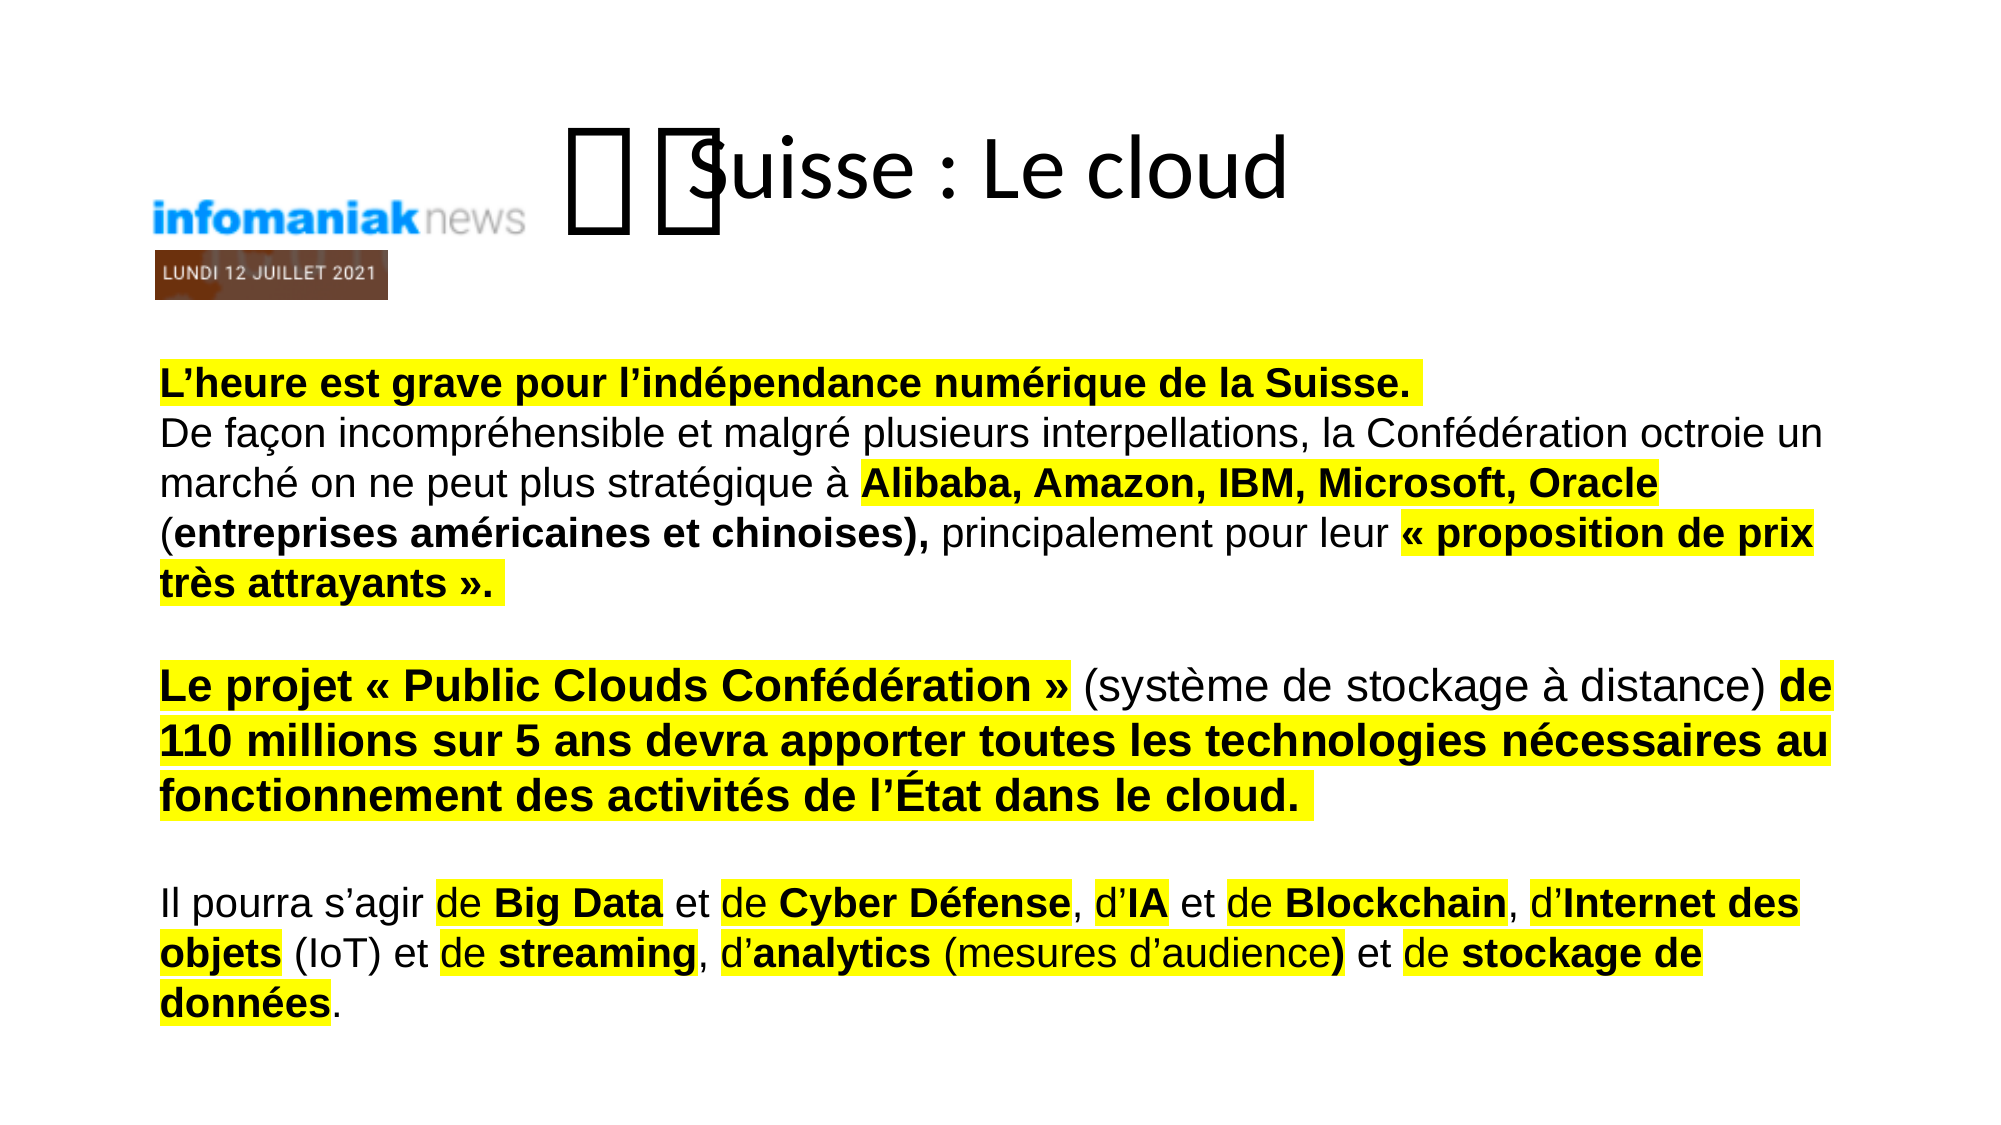

# Suisse : Le cloud
🇨🇭
L’heure est grave pour l’indépendance numérique de la Suisse.
De façon incompréhensible et malgré plusieurs interpellations, la Confédération octroie un marché on ne peut plus stratégique à Alibaba, Amazon, IBM, Microsoft, Oracle (entreprises américaines et chinoises), principalement pour leur « proposition de prix très attrayants ».
Le projet « Public Clouds Confédération » (système de stockage à distance) de 110 millions sur 5 ans devra apporter toutes les technologies nécessaires au fonctionnement des activités de l’État dans le cloud.
Il pourra s’agir de Big Data et de Cyber Défense, d’IA et de Blockchain, d’Internet des objets (IoT) et de streaming, d’analytics (mesures d’audience) et de stockage de données.